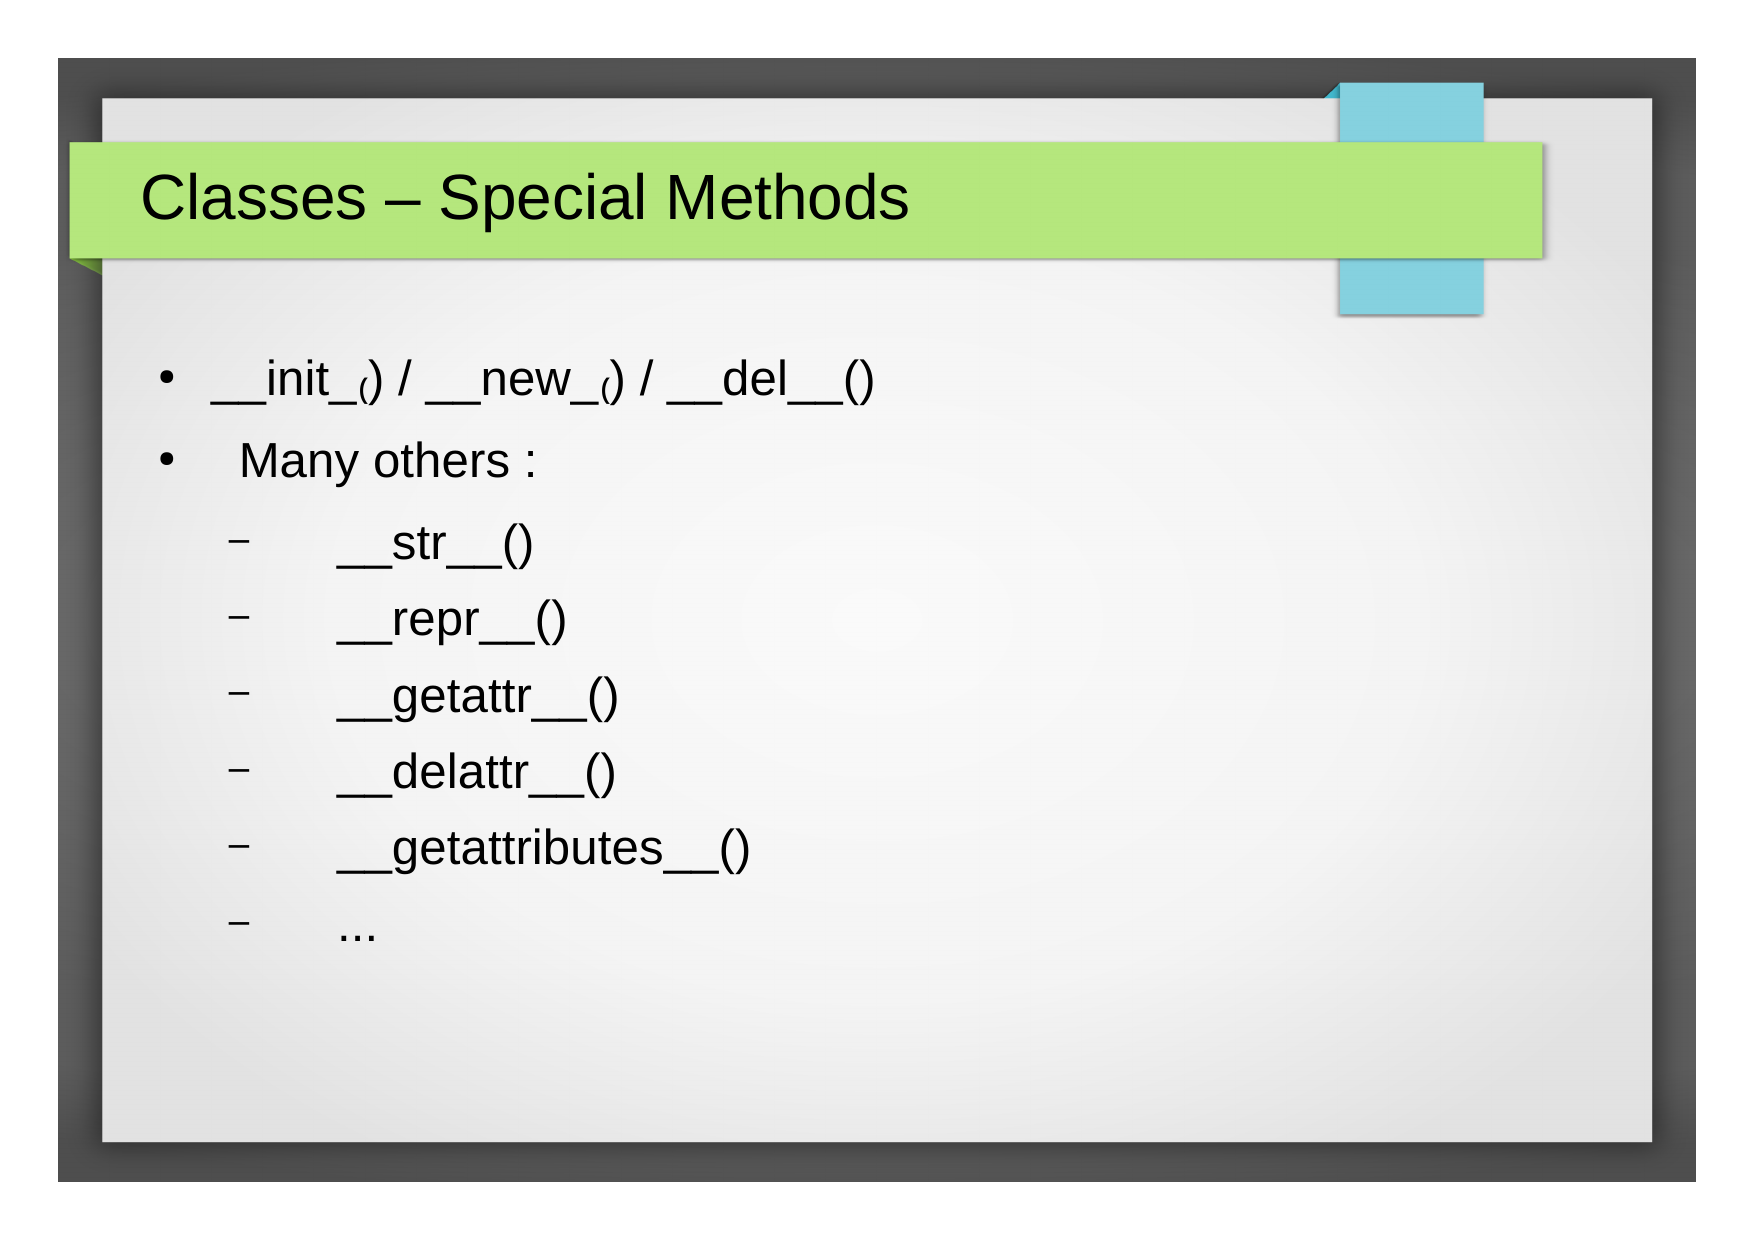

# Classes – Special Methods
__init_₍) / __new_₍) / __del__()
 Many others :
 __str__()
 __repr__()
 __getattr__()
 __delattr__()
 __getattributes__()
 ...